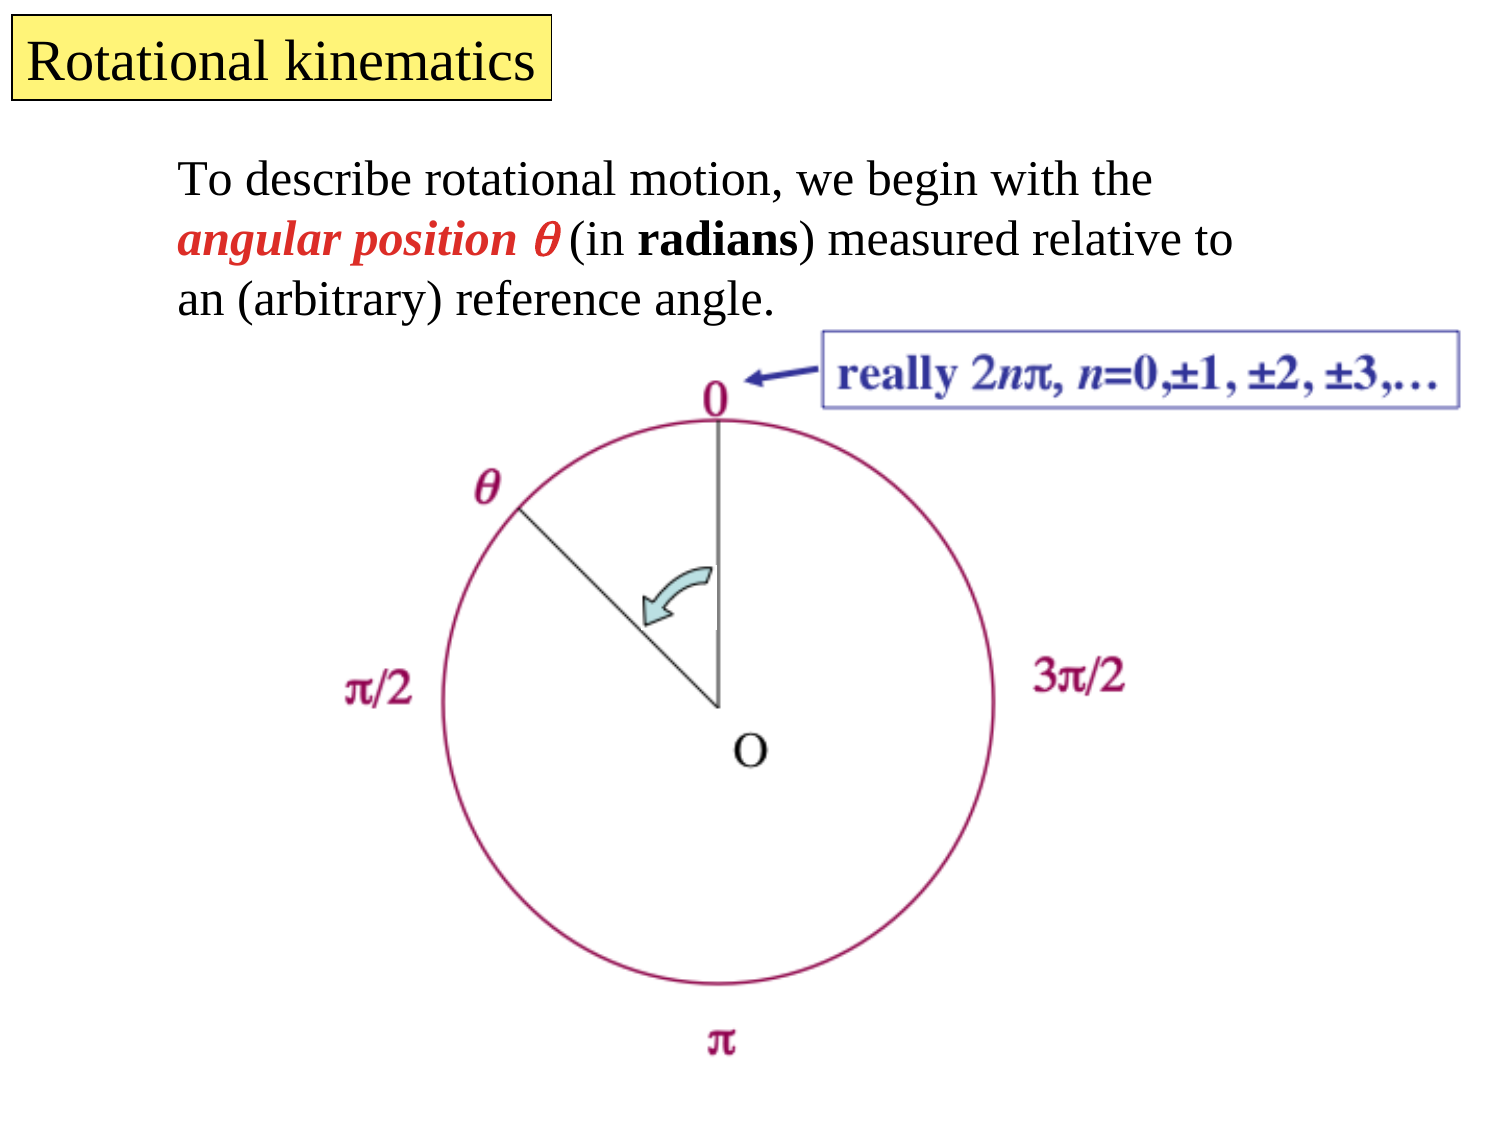

Rotational kinematics
To describe rotational motion, we begin with the angular position θ (in radians) measured relative to an (arbitrary) reference angle.
O